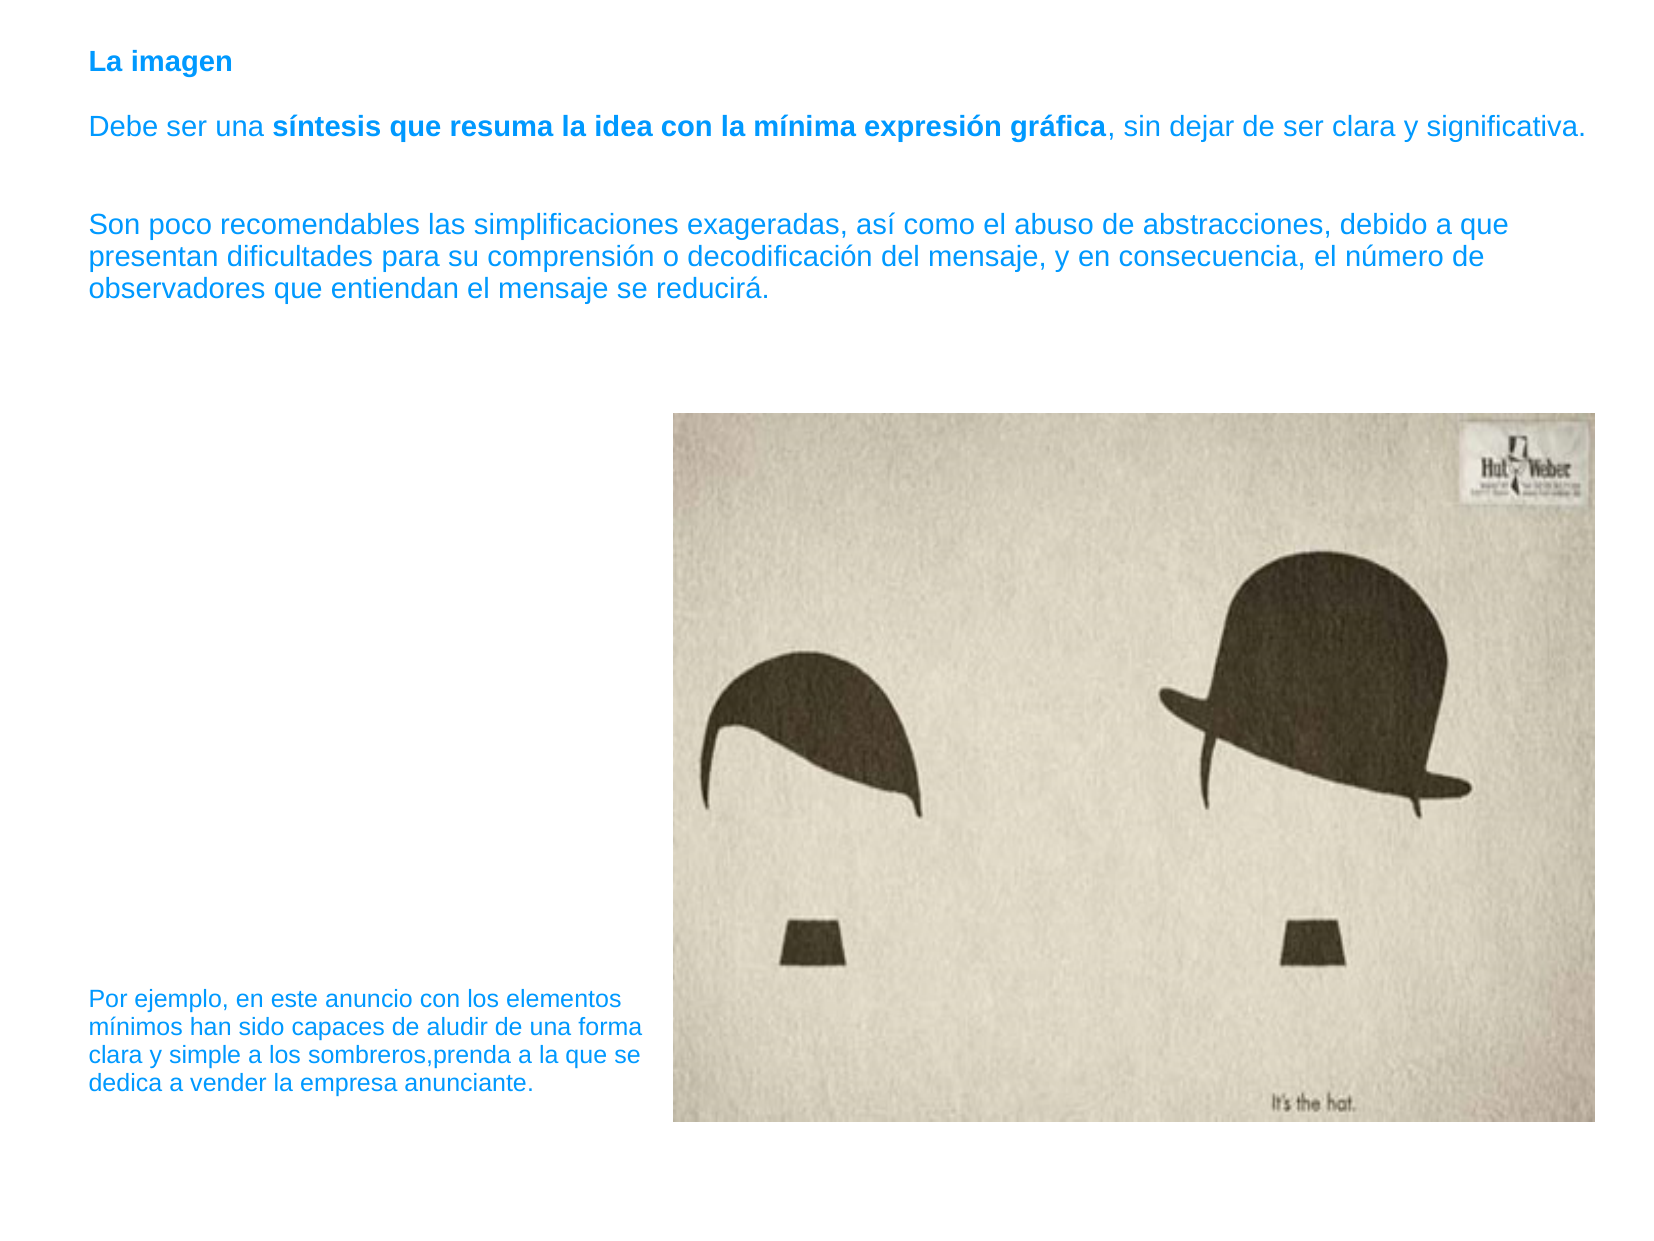

# La imagen Debe ser una síntesis que resuma la idea con la mínima expresión gráfica, sin dejar de ser clara y significativa. Son poco recomendables las simplificaciones exageradas, así como el abuso de abstracciones, debido a que presentan dificultades para su comprensión o decodificación del mensaje, y en consecuencia, el número de observadores que entiendan el mensaje se reducirá.
Por ejemplo, en este anuncio con los elementos mínimos han sido capaces de aludir de una forma clara y simple a los sombreros,prenda a la que se dedica a vender la empresa anunciante.